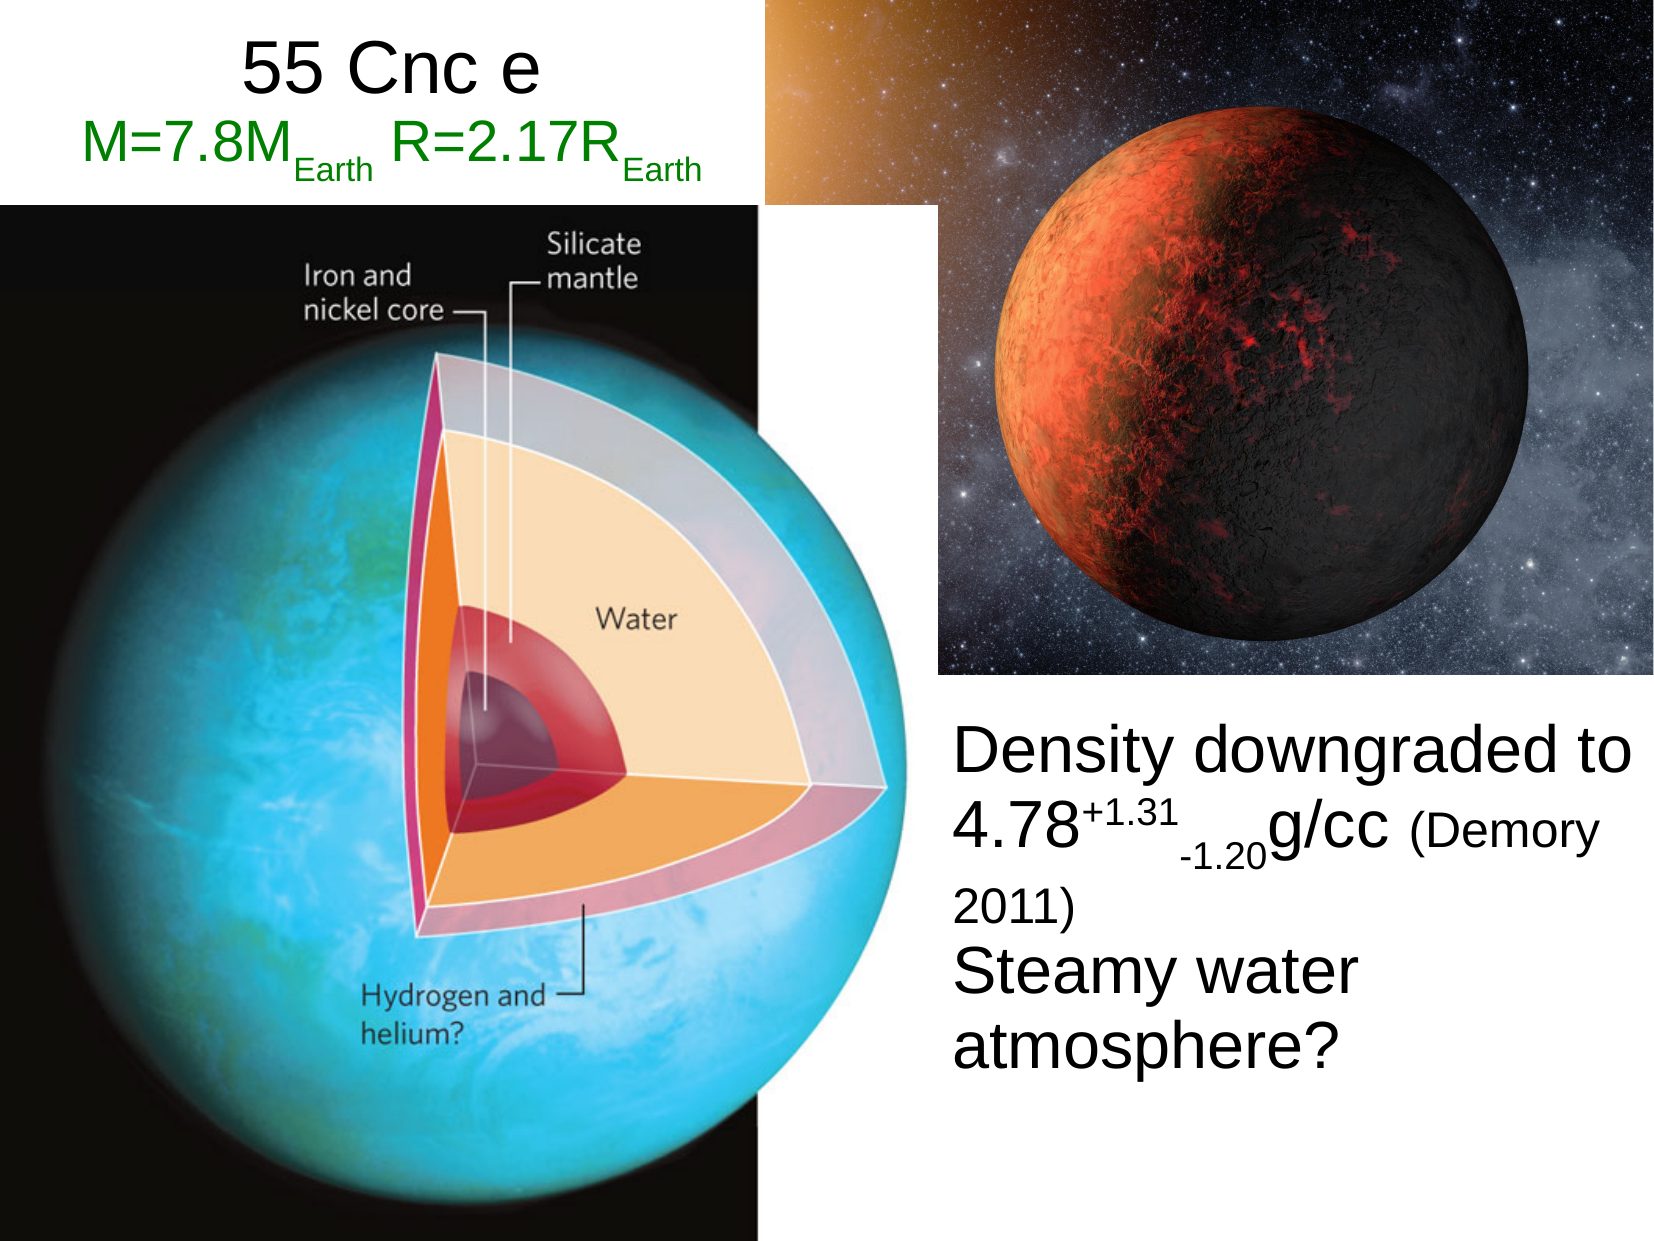

55 Cnc e
M=7.8MEarth R=2.17REarth
Density downgraded to 4.78+1.31-1.20g/cc (Demory 2011)
Steamy water atmosphere?